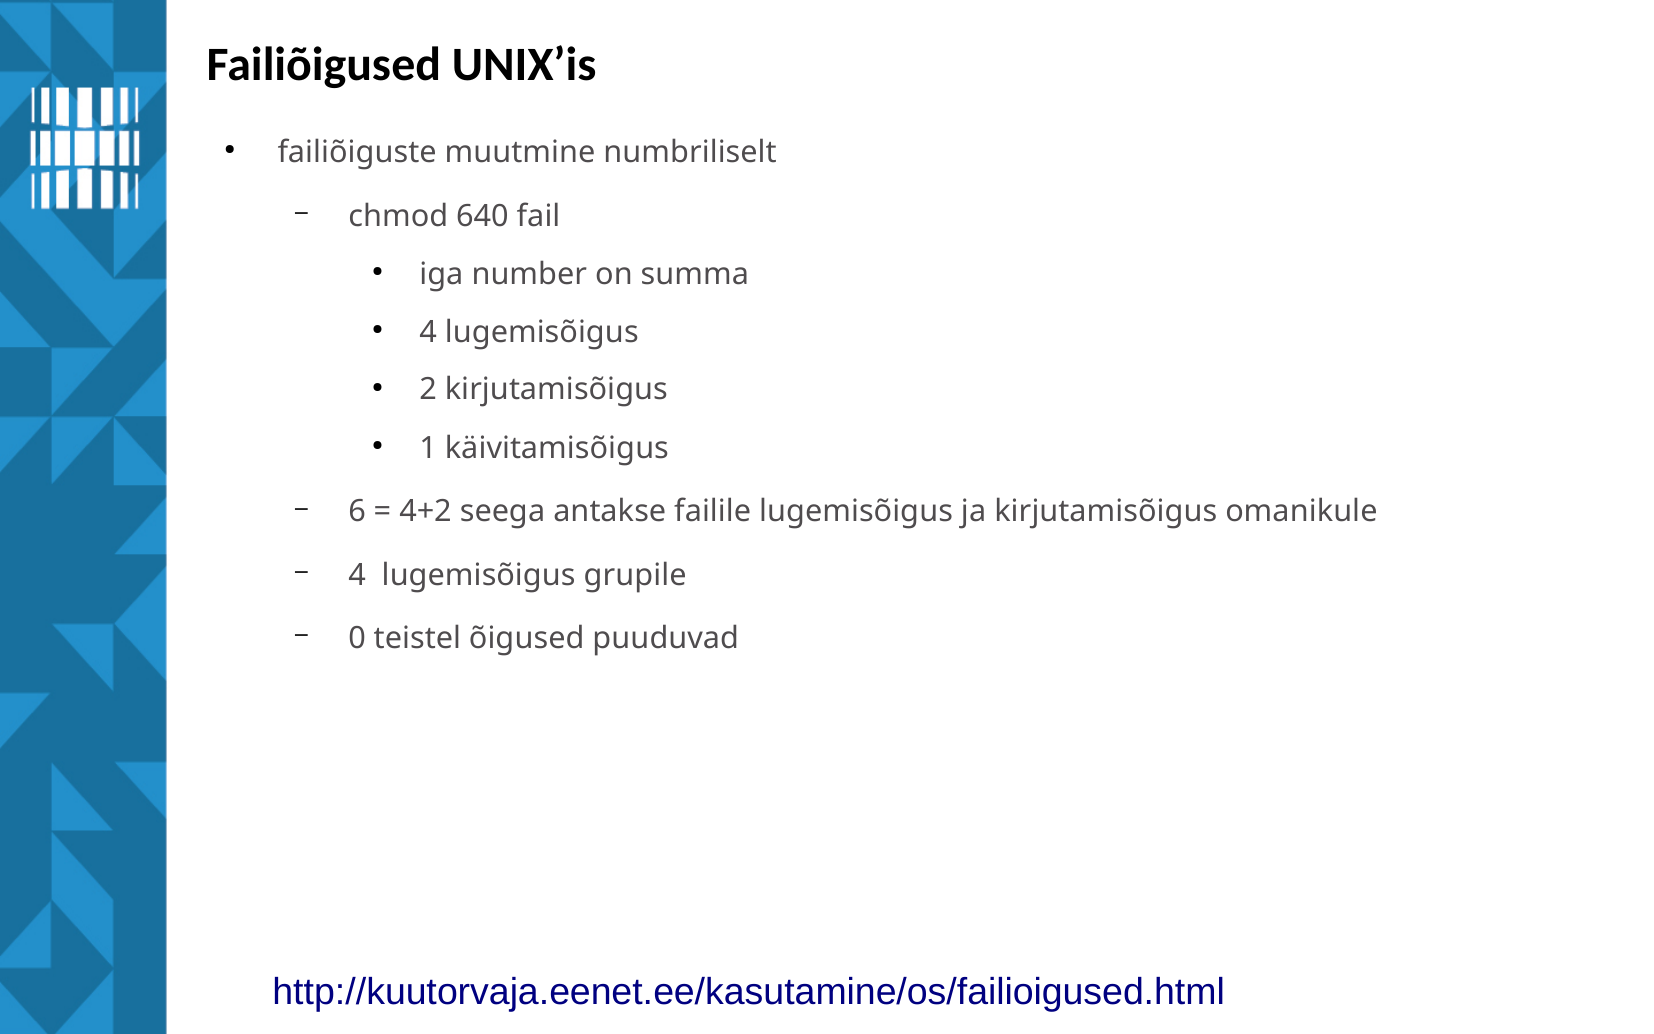

# Failiõigused UNIX’is
failiõiguste muutmine numbriliselt
chmod 640 fail
iga number on summa
4 lugemisõigus
2 kirjutamisõigus
1 käivitamisõigus
6 = 4+2 seega antakse failile lugemisõigus ja kirjutamisõigus omanikule
4 lugemisõigus grupile
0 teistel õigused puuduvad
http://kuutorvaja.eenet.ee/kasutamine/os/failioigused.html